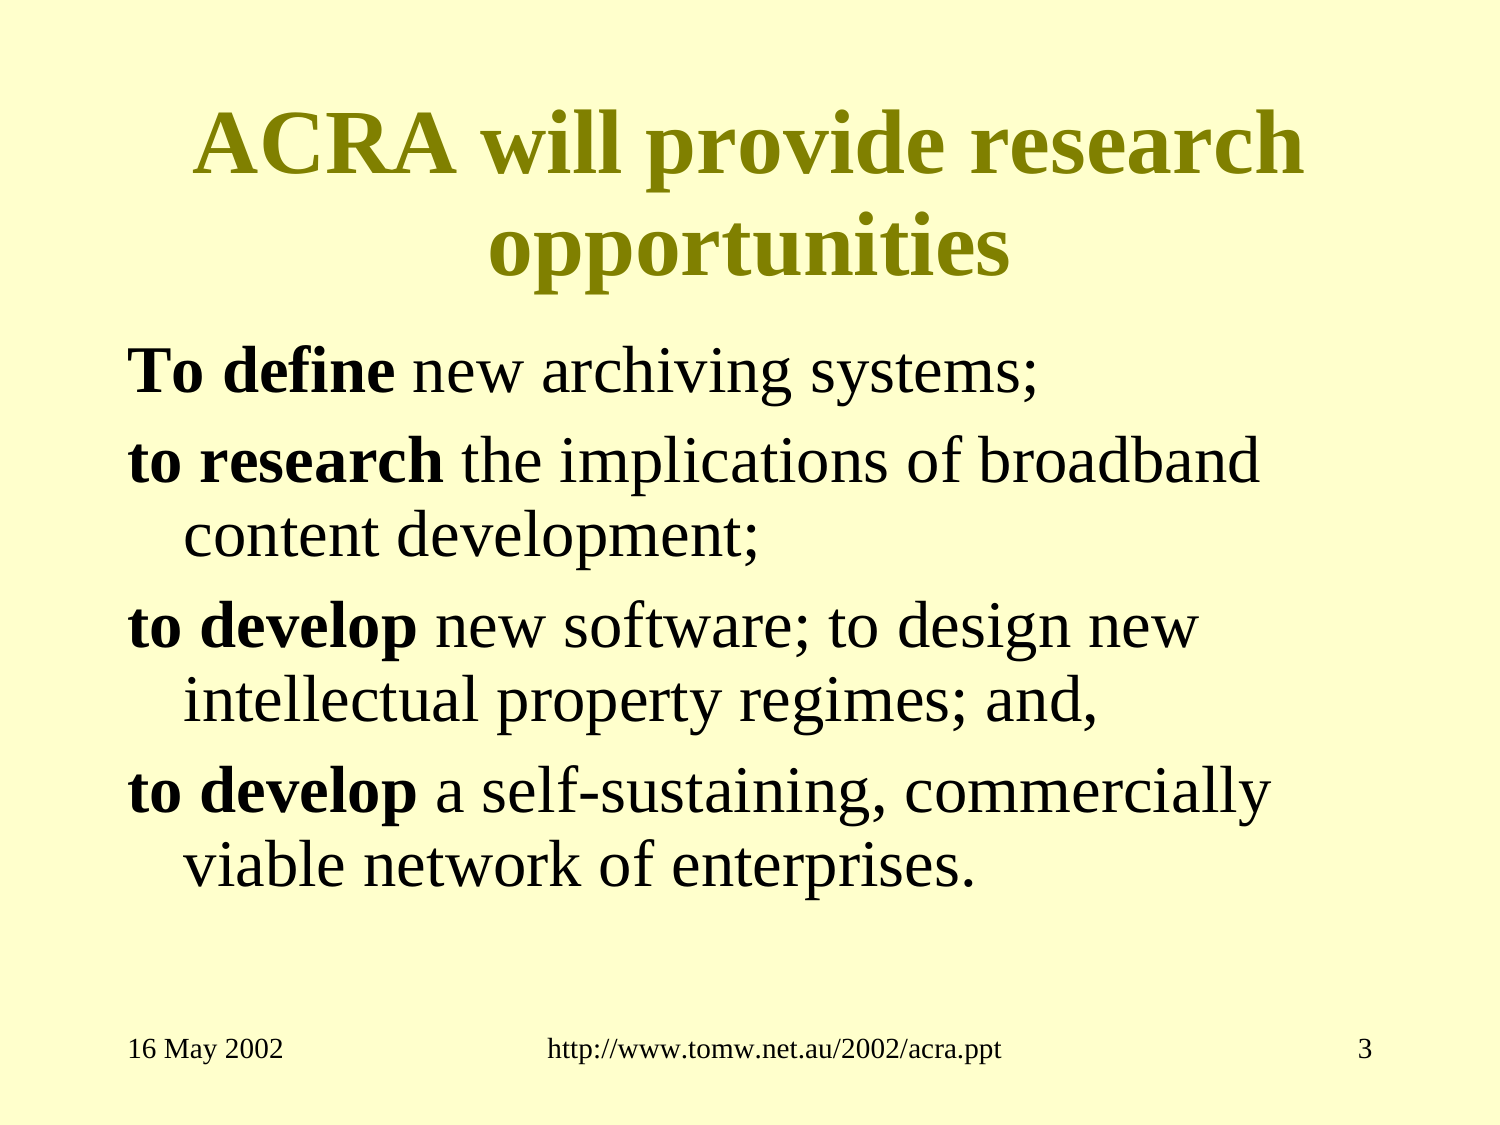

# ACRA will provide research opportunities
To define new archiving systems;
to research the implications of broadband content development;
to develop new software; to design new intellectual property regimes; and,
to develop a self-sustaining, commercially viable network of enterprises.
16 May 2002
http://www.tomw.net.au/2002/acra.ppt
3